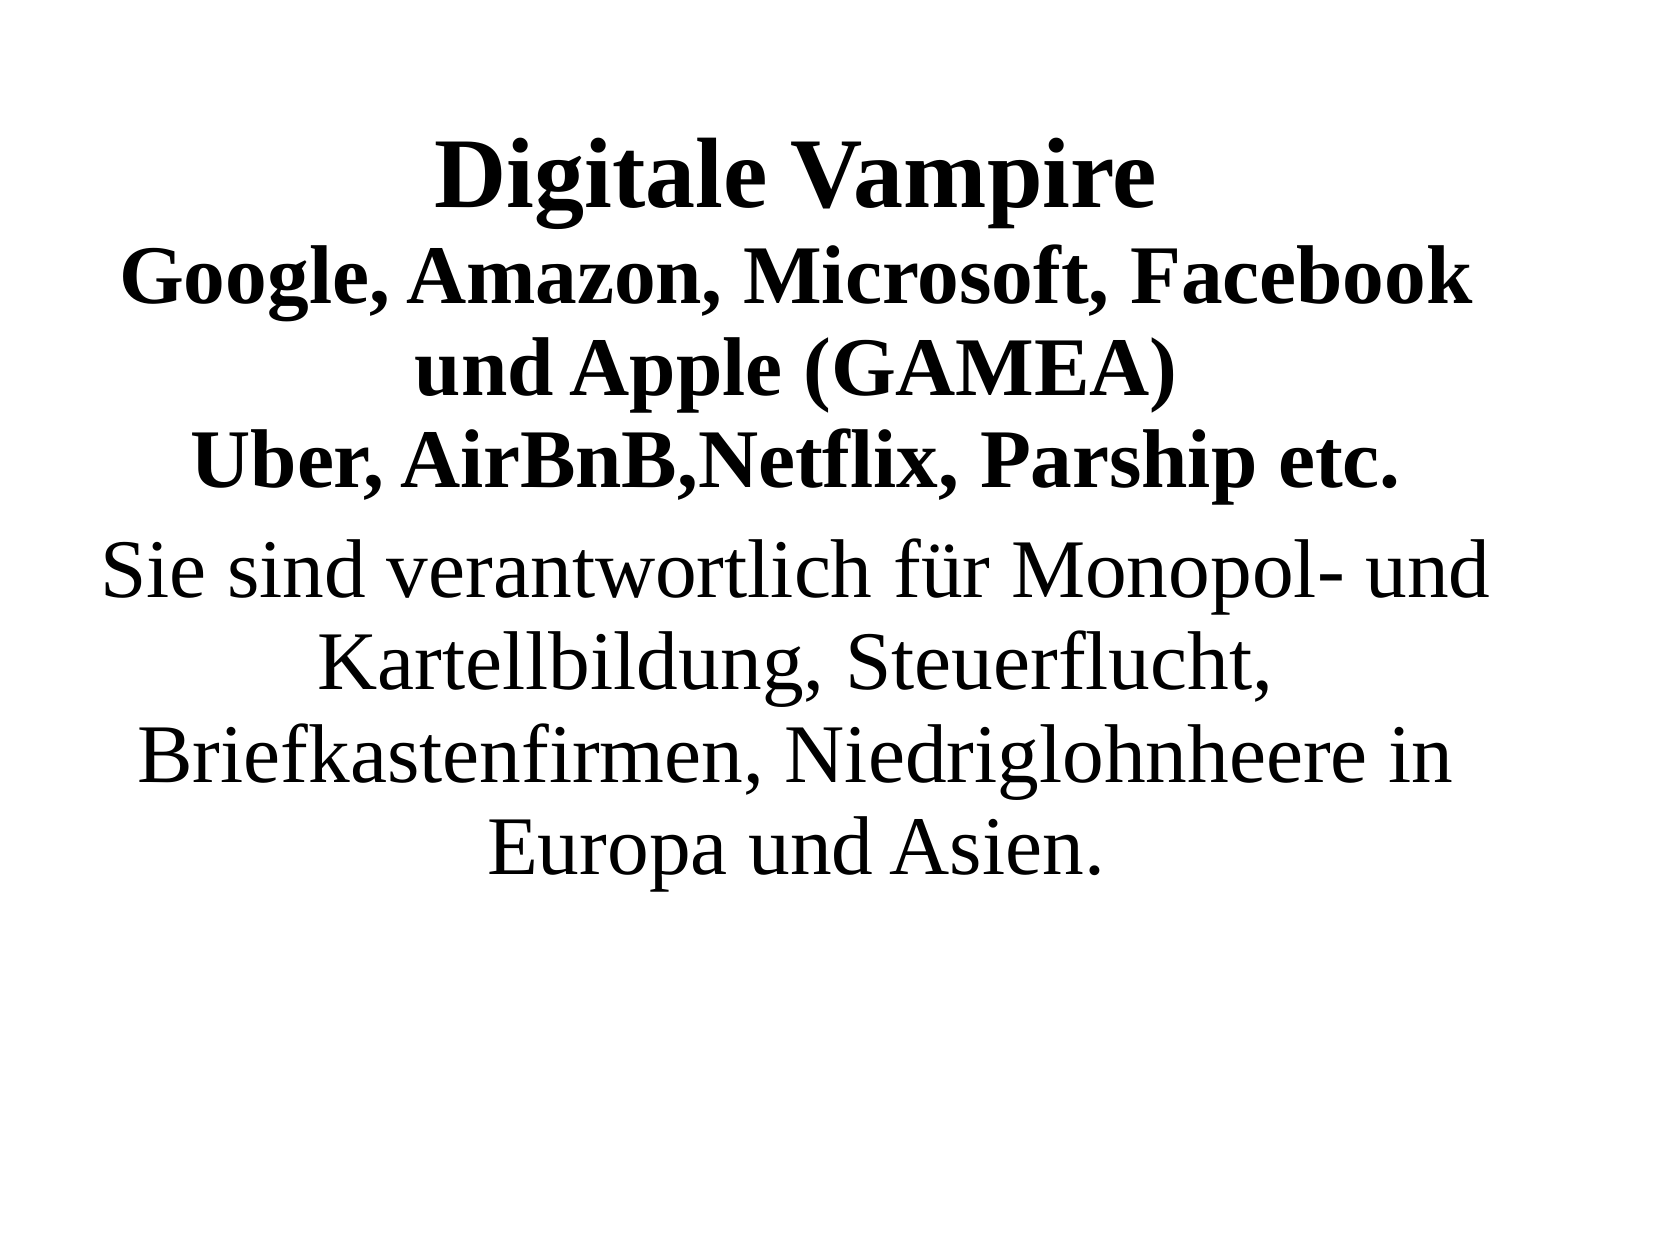

Digitale Vampire
Google, Amazon, Microsoft, Facebook und Apple (GAMEA)
Uber, AirBnB,Netflix, Parship etc.
Sie sind verantwortlich für Monopol- und Kartellbildung, Steuerflucht, Briefkastenfirmen, Niedriglohnheere in Europa und Asien.